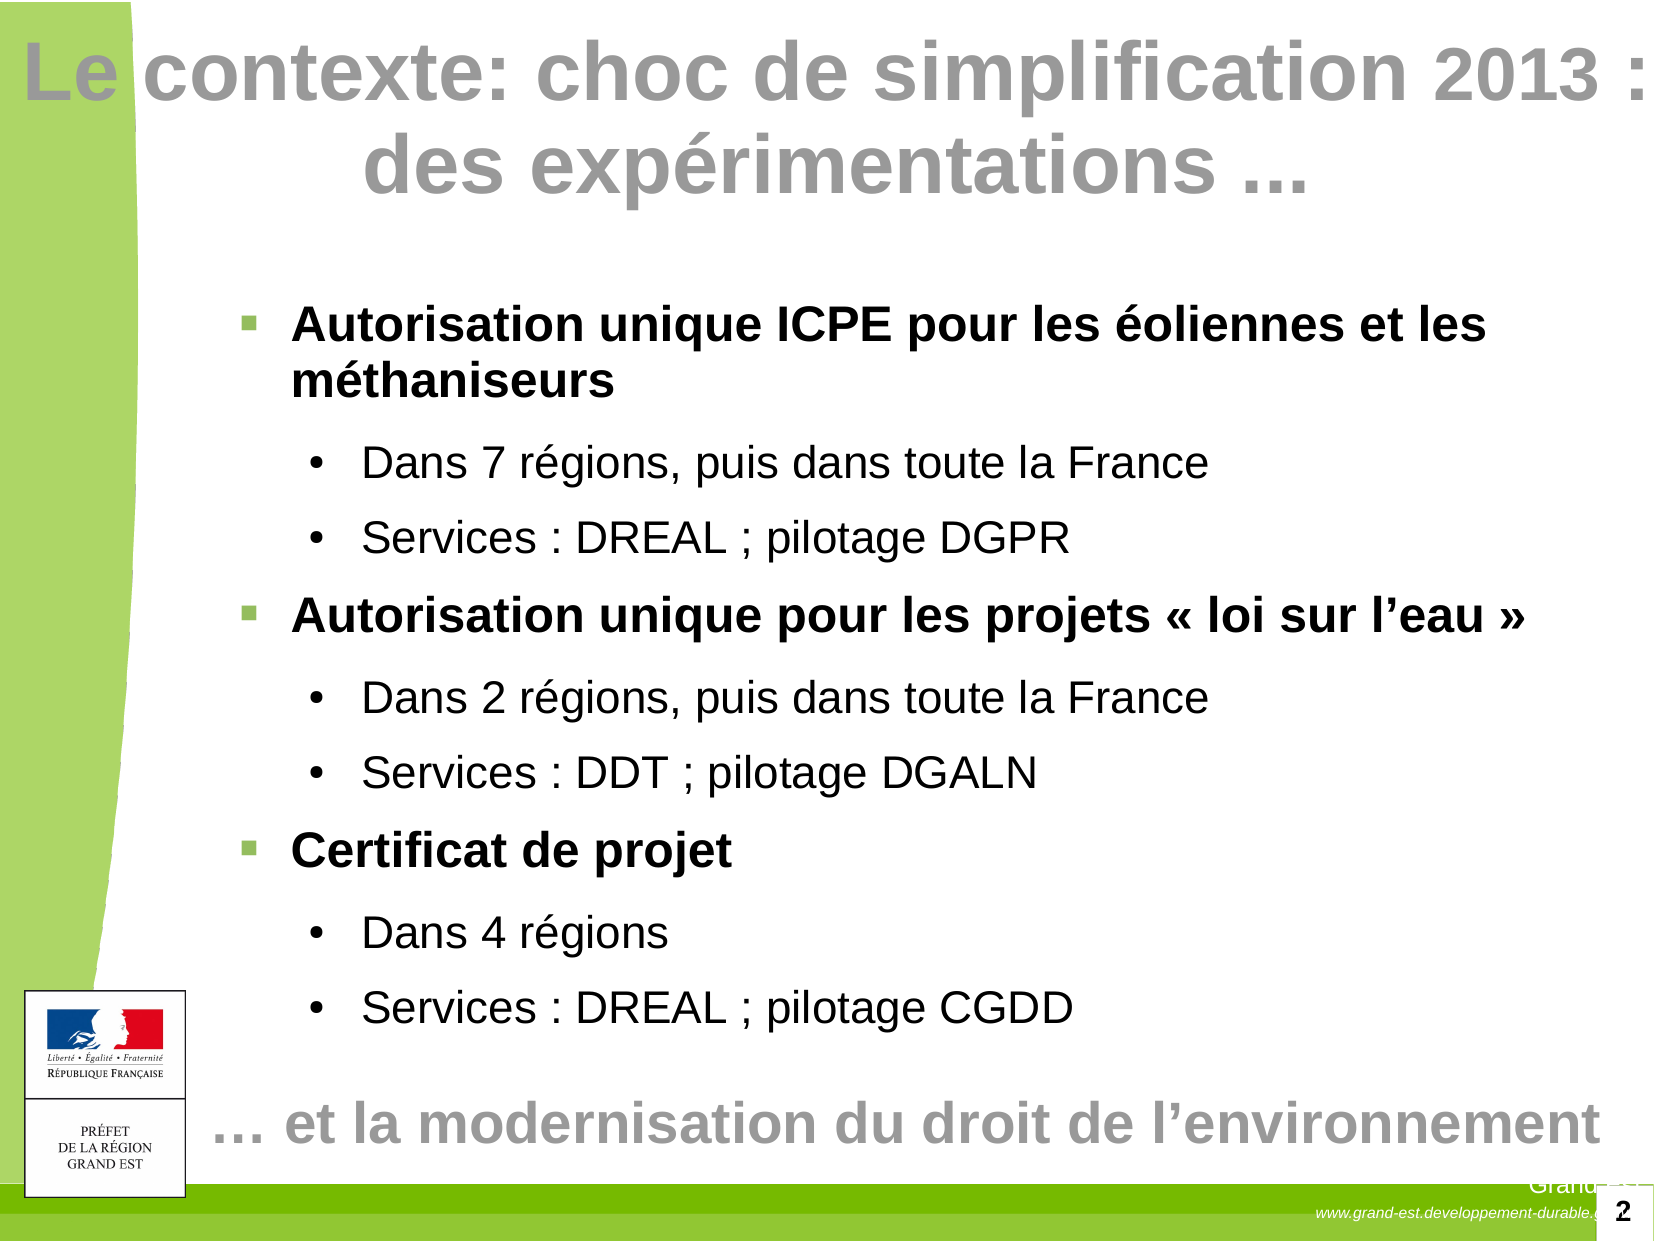

# Le contexte: choc de simplification 2013 : des expérimentations ...
… et la modernisation du droit de l’environnement
2